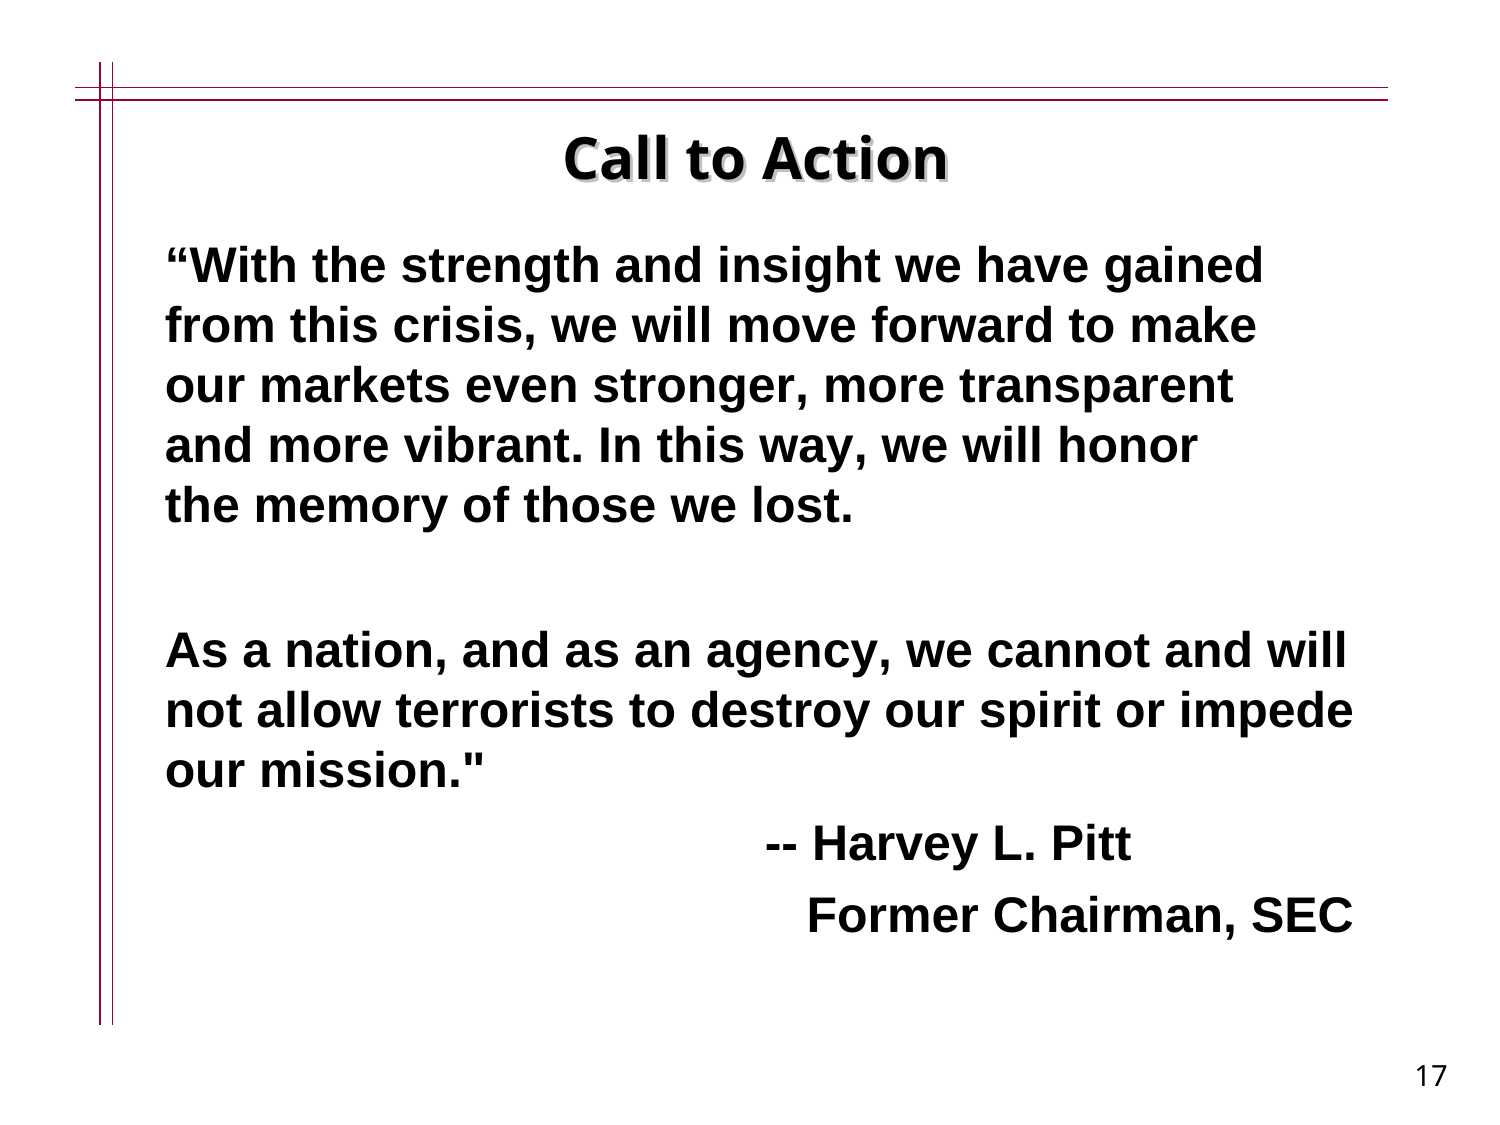

# Call to Action
“With the strength and insight we have gained from this crisis, we will move forward to make our markets even stronger, more transparent and more vibrant. In this way, we will honor the memory of those we lost.
As a nation, and as an agency, we cannot and will not allow terrorists to destroy our spirit or impede our mission."
				-- Harvey L. Pitt
				 Former Chairman, SEC
17